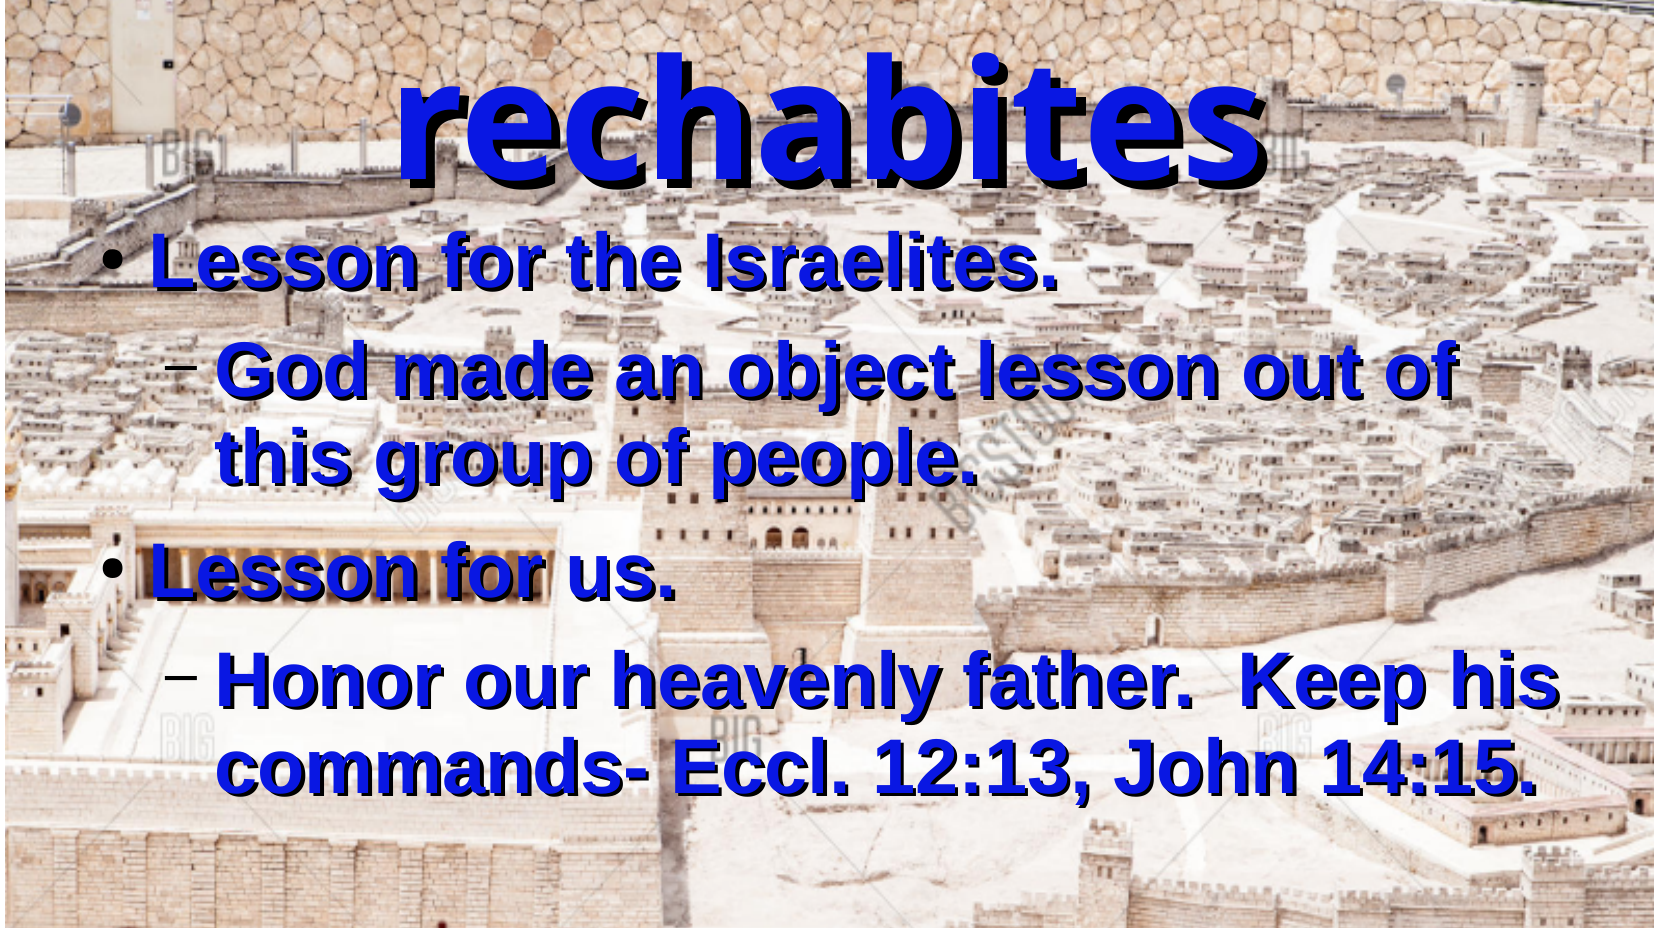

# rechabites
Lesson for the Israelites.
God made an object lesson out of this group of people.
Lesson for us.
Honor our heavenly father. Keep his commands- Eccl. 12:13, John 14:15.